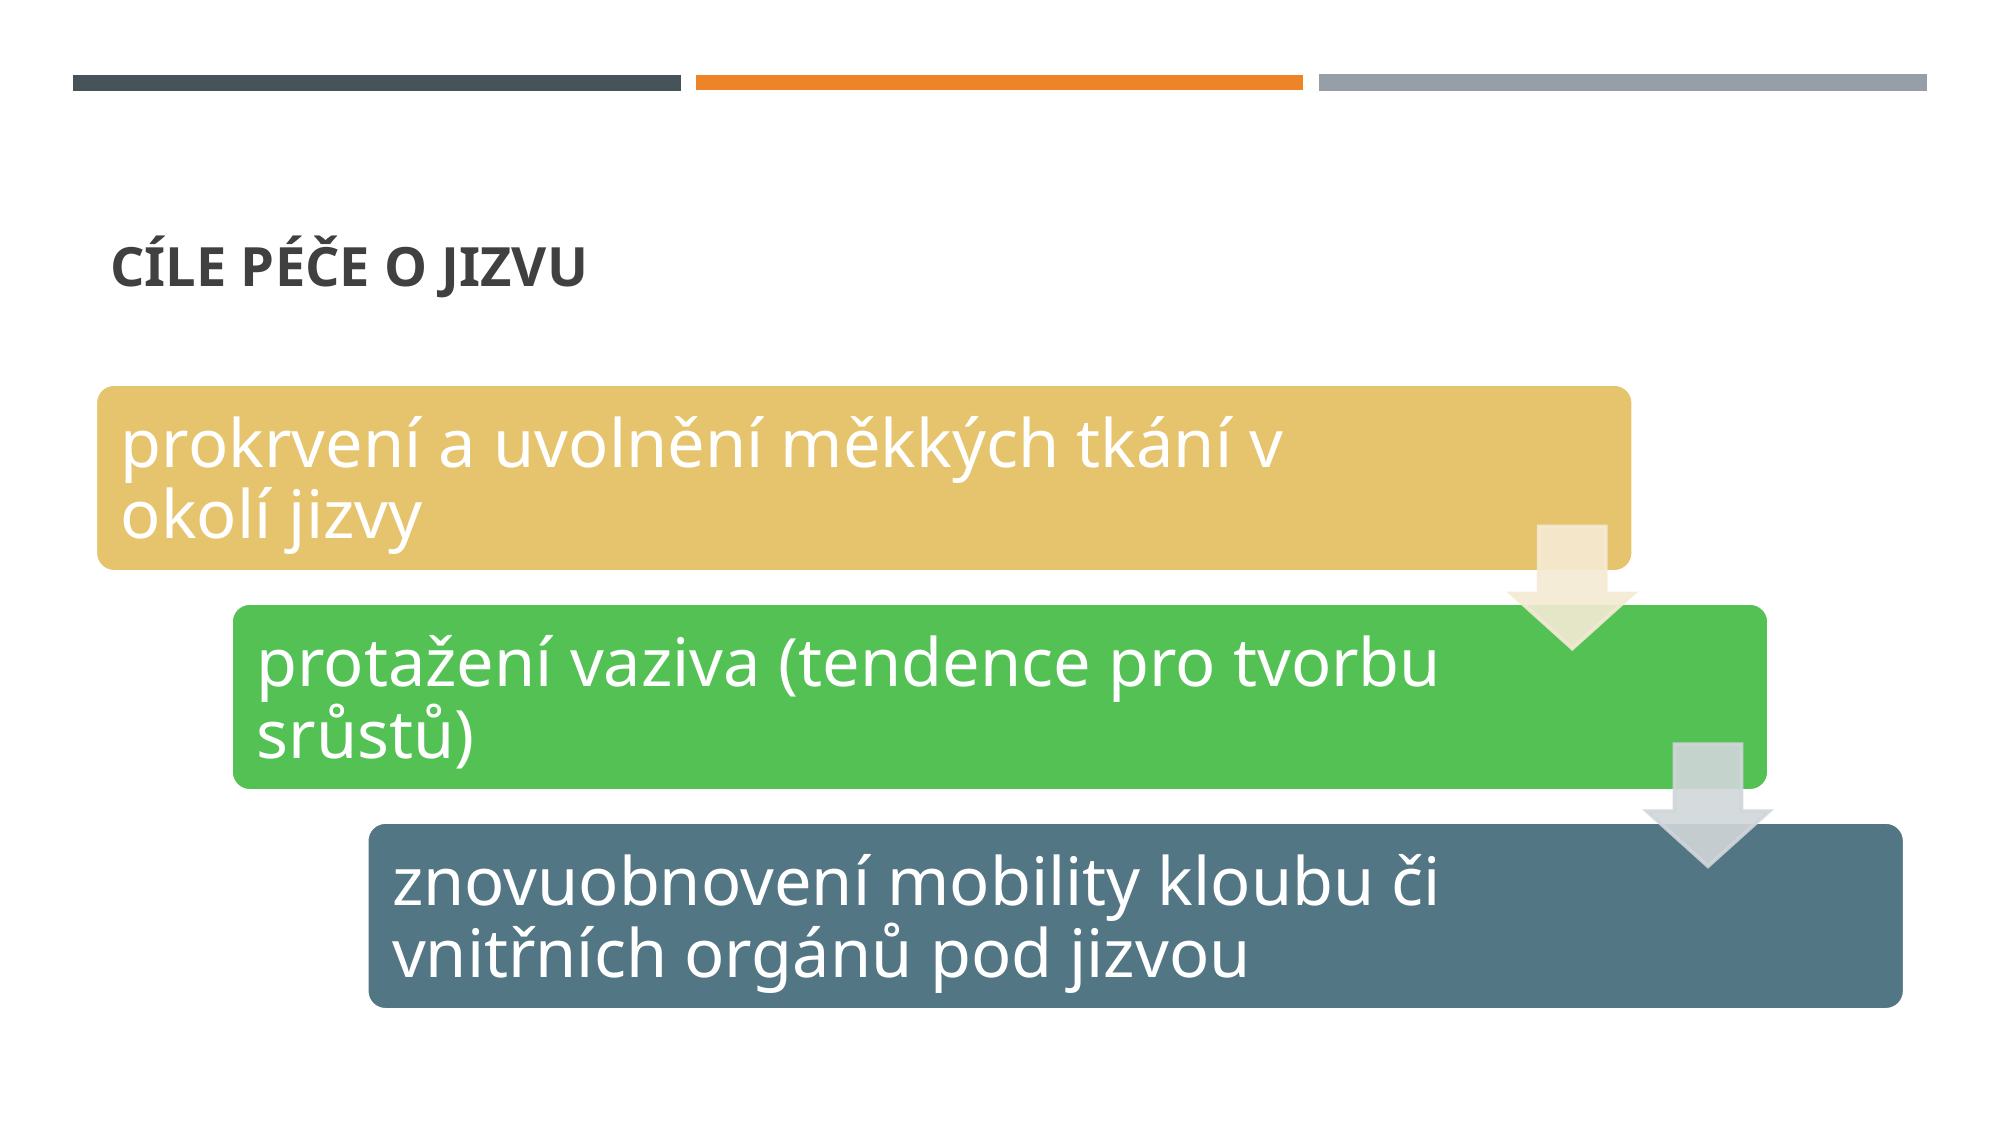

# CÍLE PÉČE O JIZVU
prokrvení a uvolnění měkkých tkání v okolí jizvy
protažení vaziva (tendence pro tvorbu srůstů)
znovuobnovení mobility kloubu či vnitřních orgánů pod jizvou